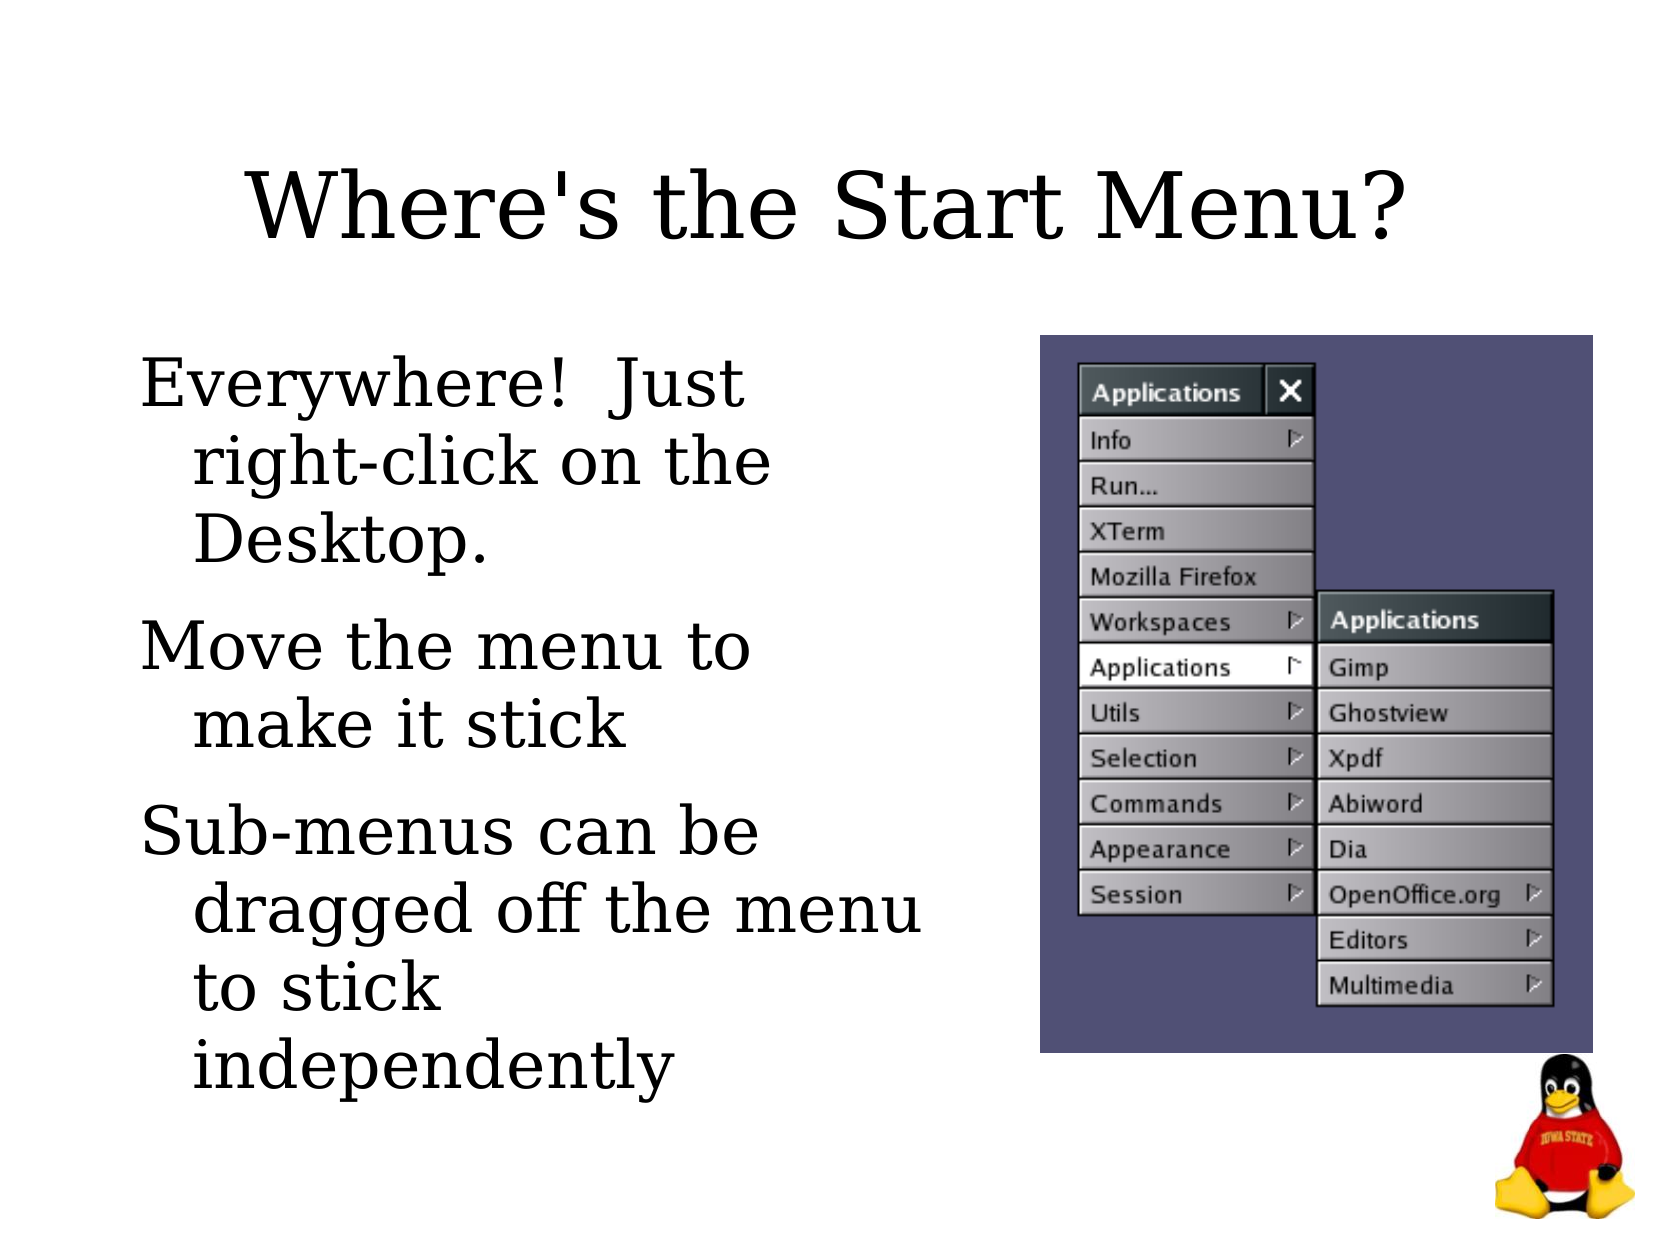

# Where's the Start Menu?
Everywhere! Just right-click on the Desktop.
Move the menu to make it stick
Sub-menus can be dragged off the menu to stick independently